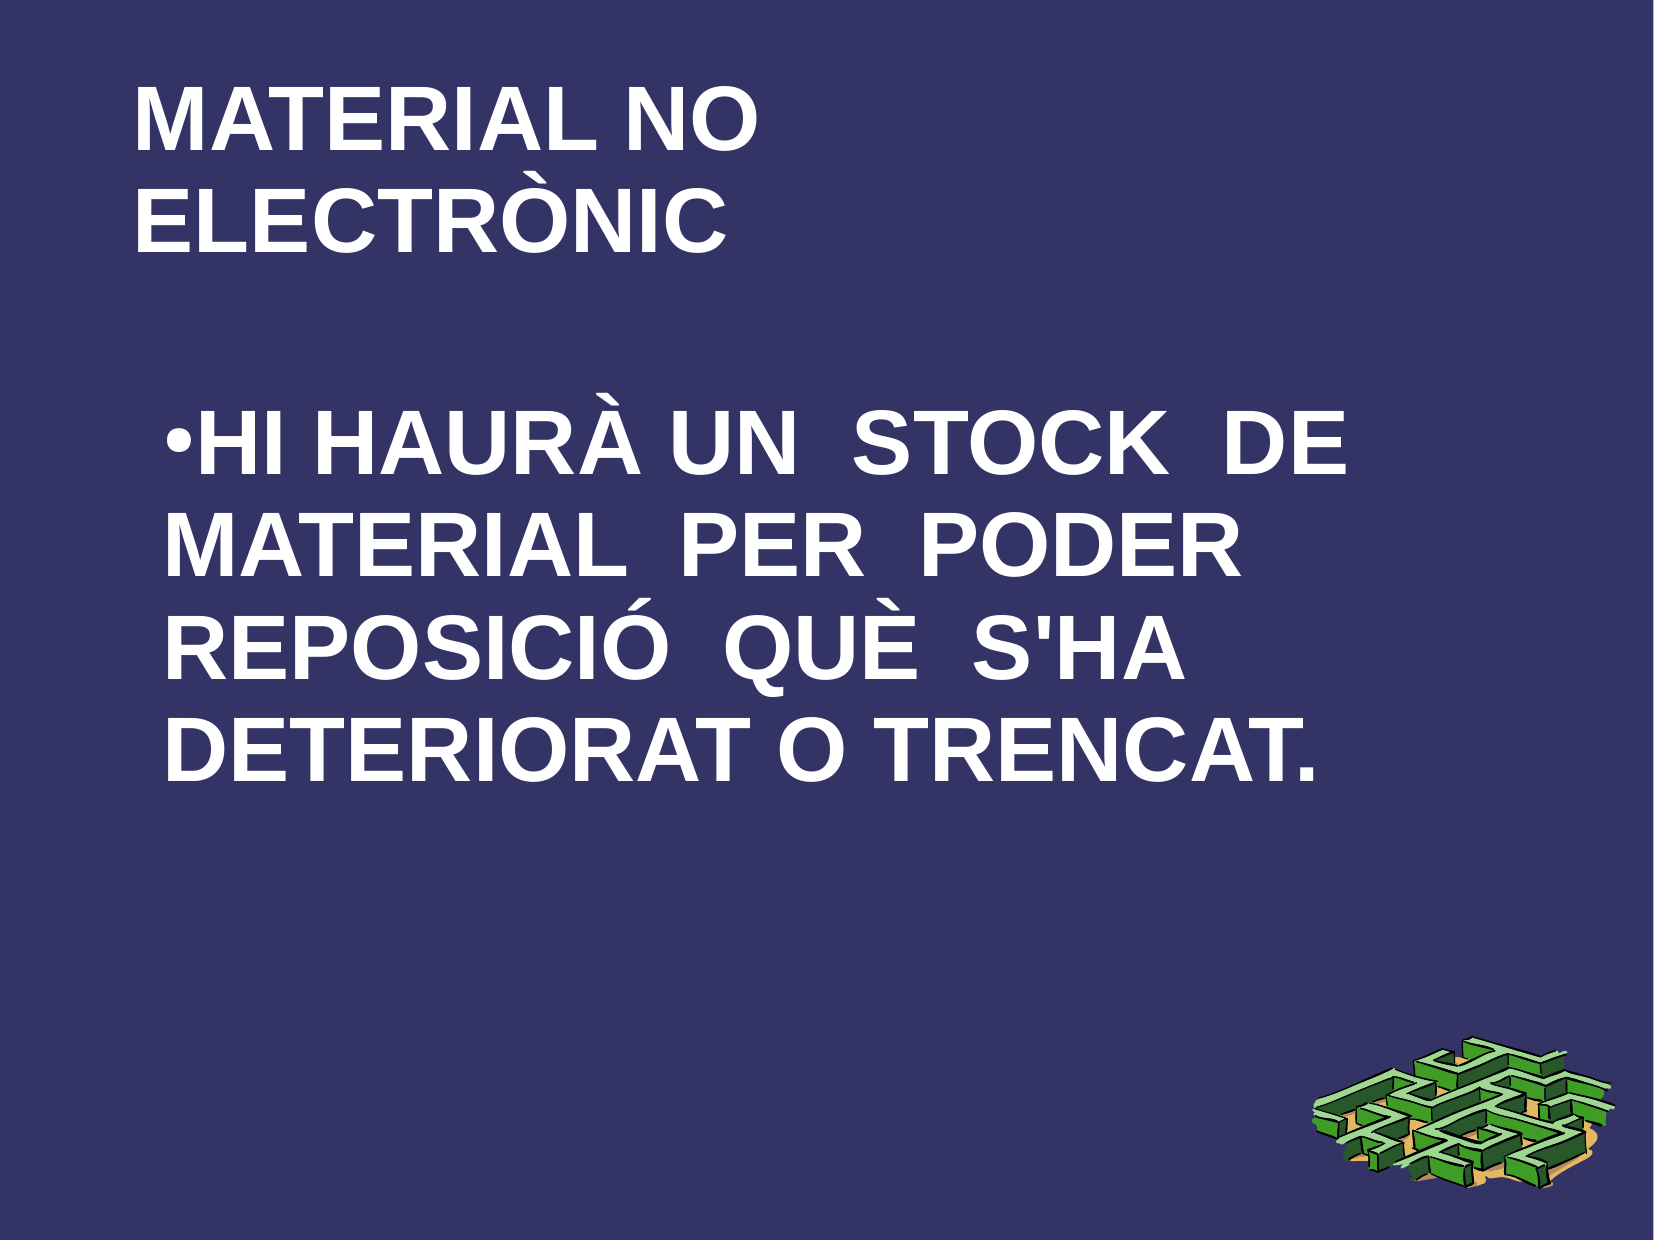

MATERIAL NO ELECTRÒNIC
HI HAURÀ UN STOCK DE MATERIAL PER PODER REPOSICIÓ QUÈ S'HA DETERIORAT O TRENCAT.